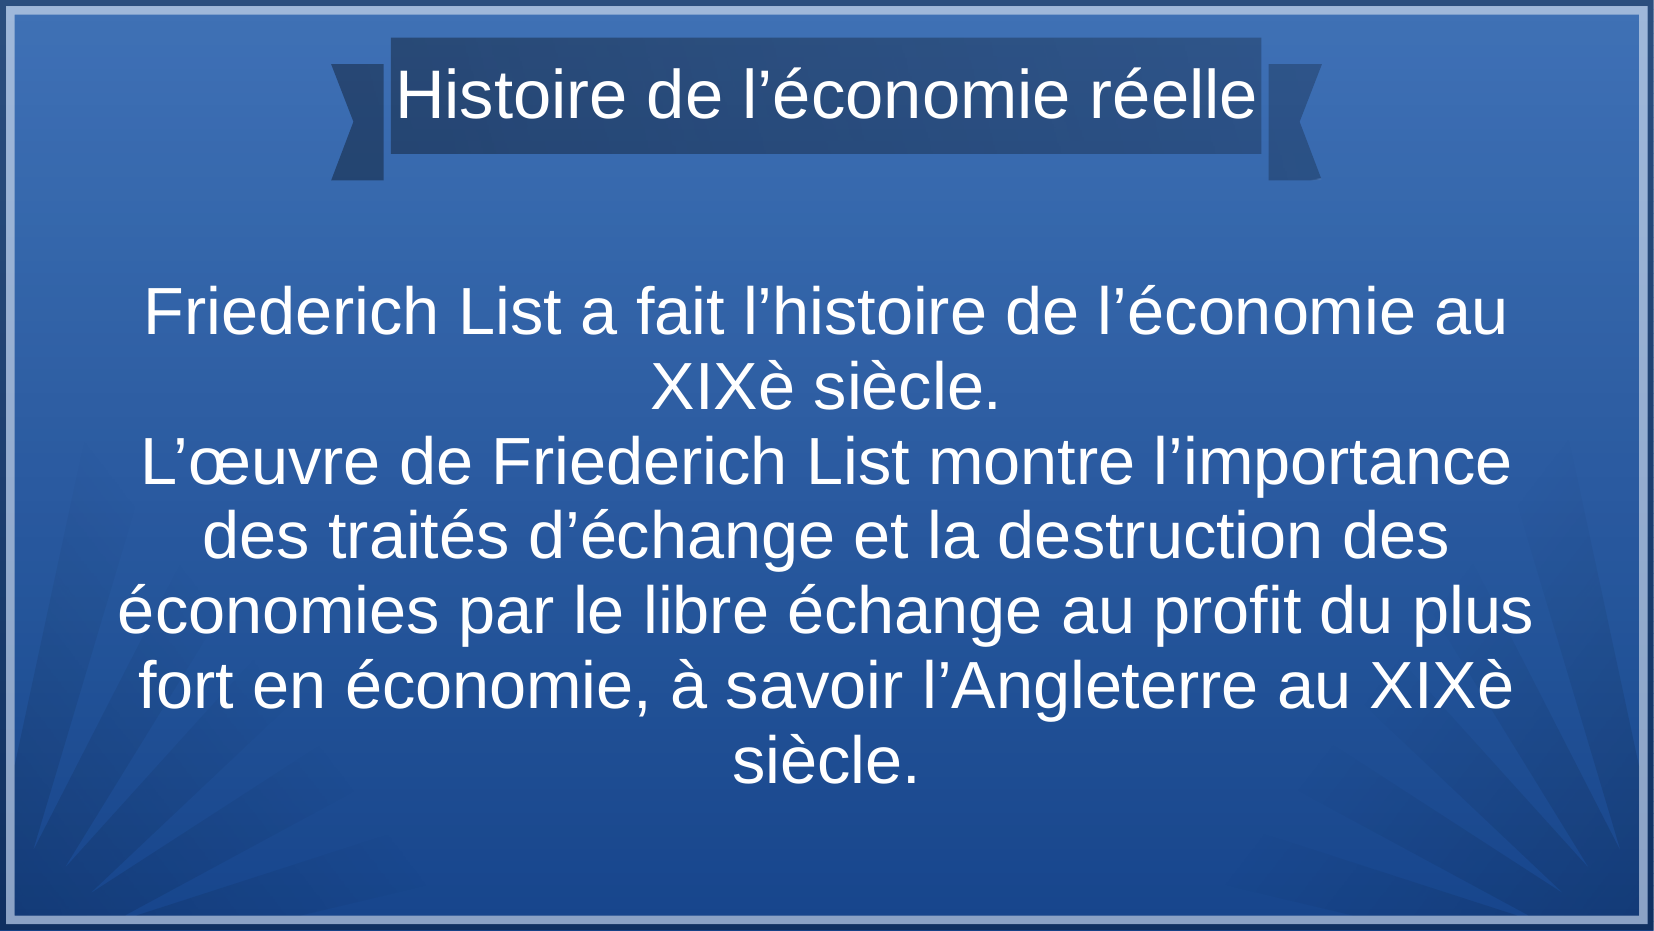

# Histoire de l’économie réelle
Friederich List a fait l’histoire de l’économie au XIXè siècle.
L’œuvre de Friederich List montre l’importance des traités d’échange et la destruction des économies par le libre échange au profit du plus fort en économie, à savoir l’Angleterre au XIXè siècle.